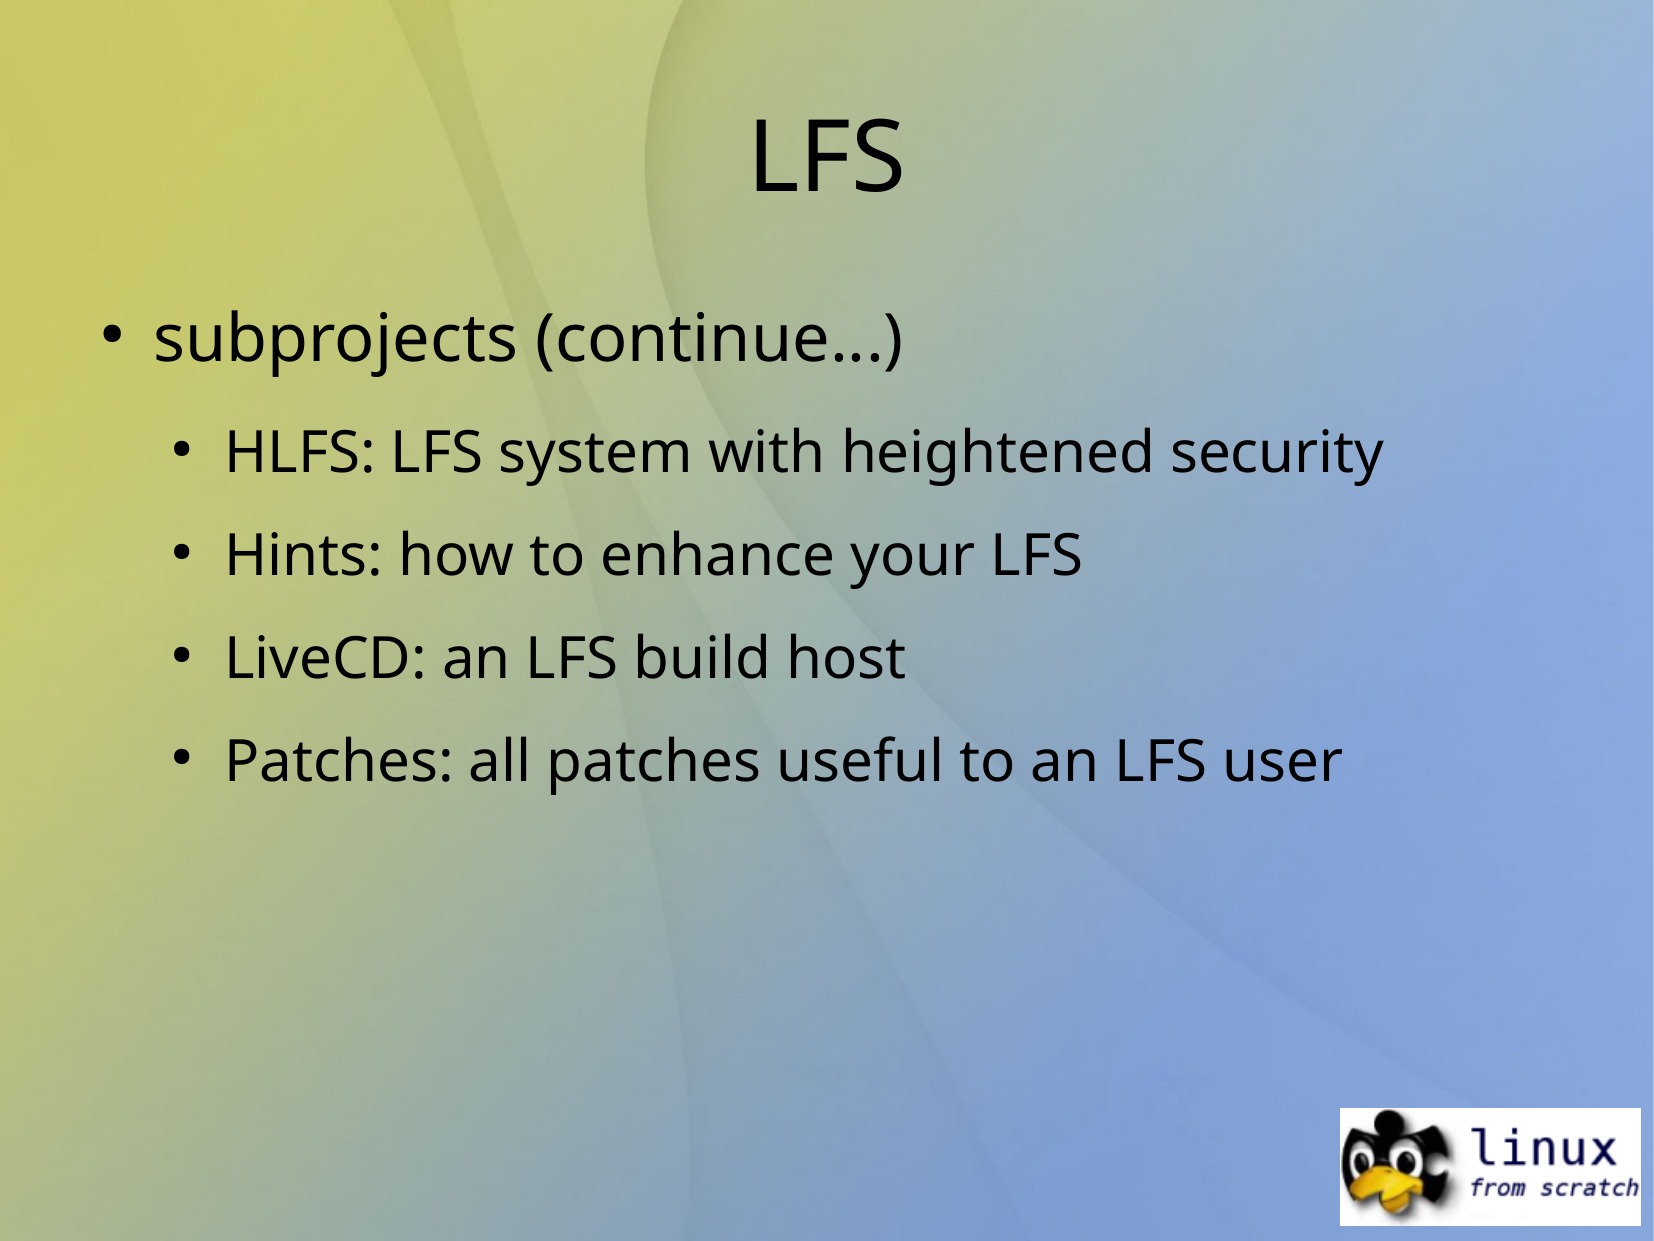

# LFS
subprojects (continue...)
HLFS: LFS system with heightened security
Hints: how to enhance your LFS
LiveCD: an LFS build host
Patches: all patches useful to an LFS user